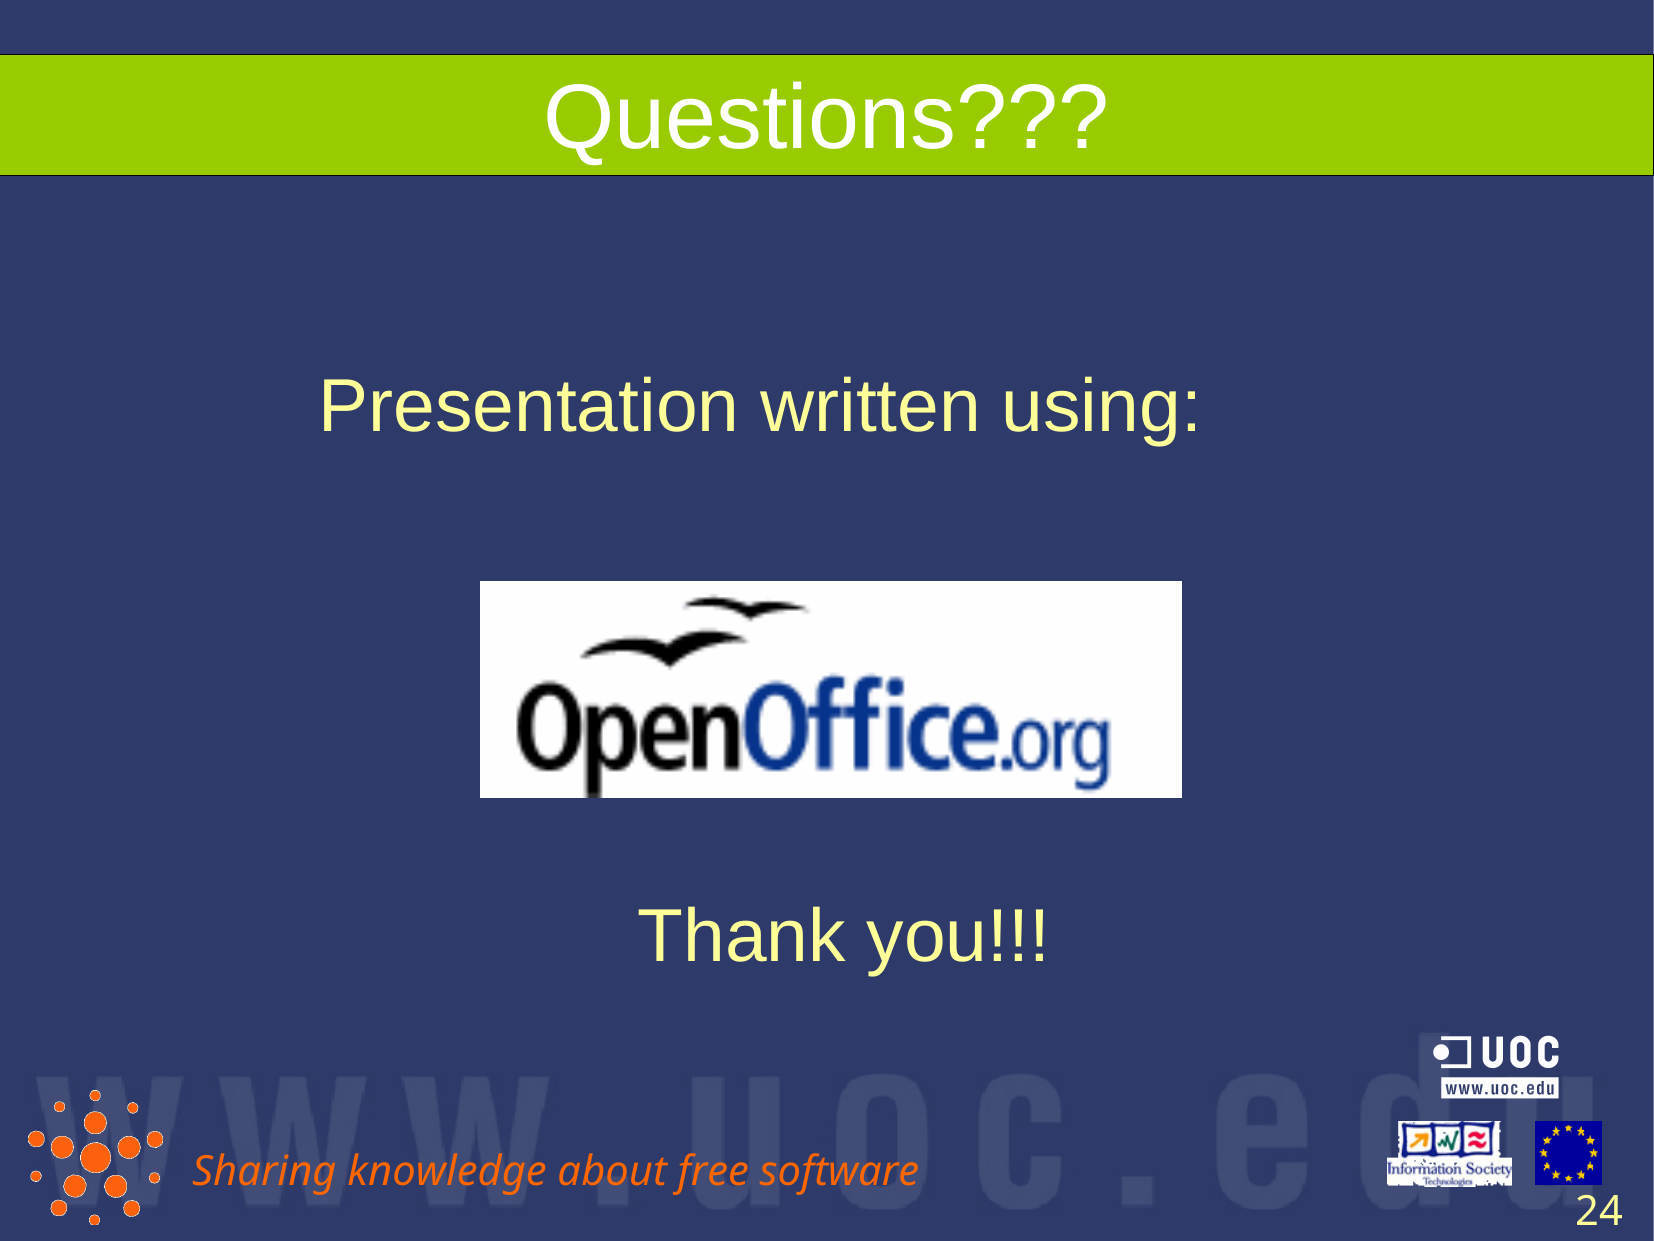

# Questions???
Presentation written using:
Thank you!!!